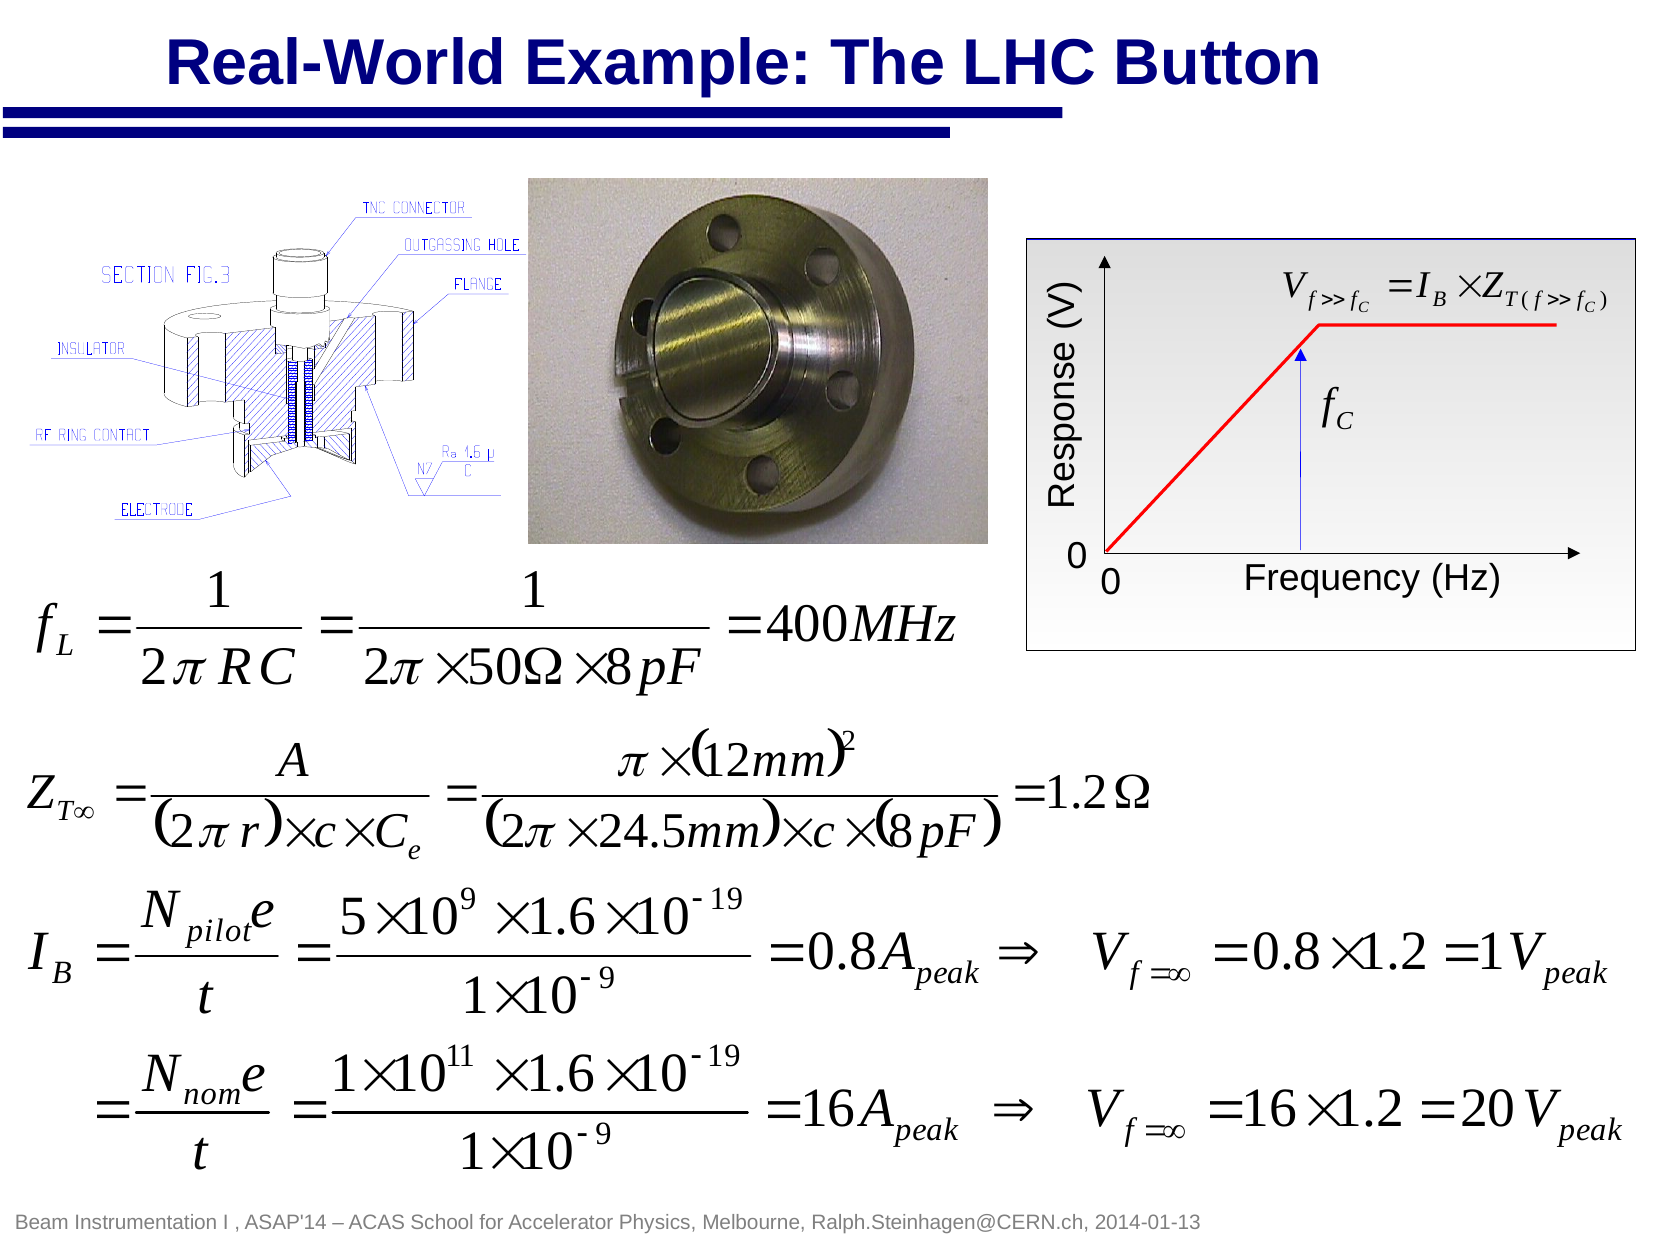

# Real-World Example: The LHC Button
Response (V)
0
Frequency (Hz)
0